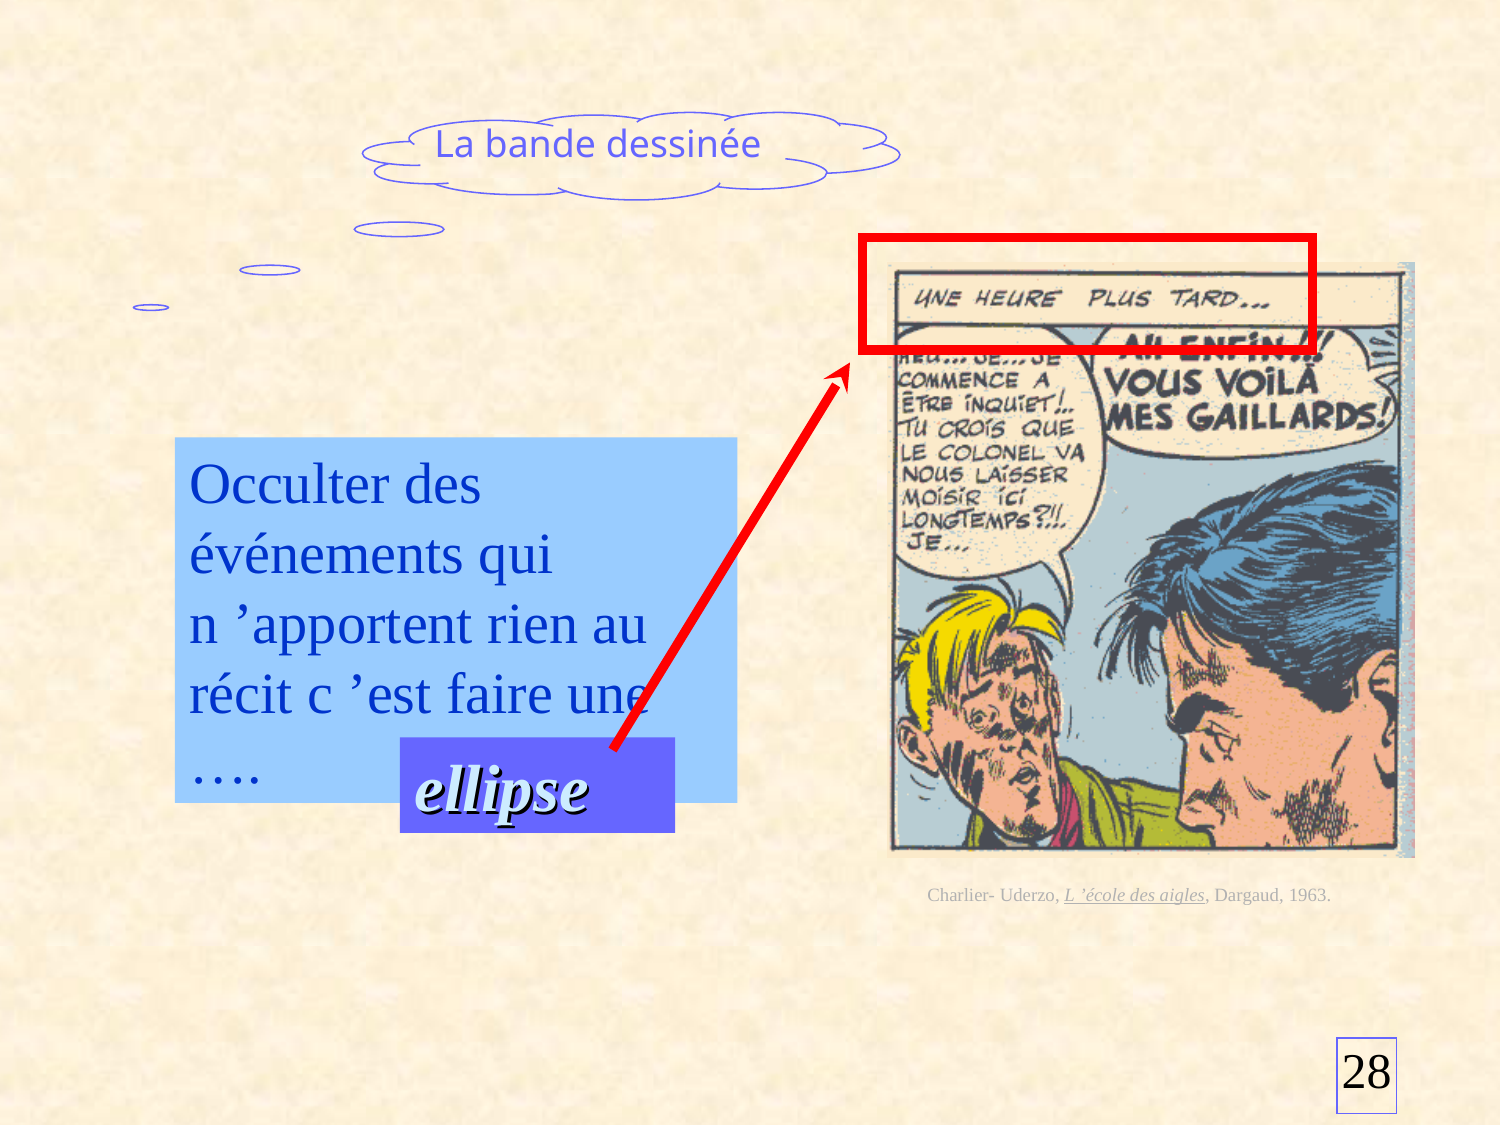

Occulter des événements qui n ’apportent rien au récit c ’est faire une ….
ellipse
Charlier- Uderzo, L ’école des aigles, Dargaud, 1963.
28